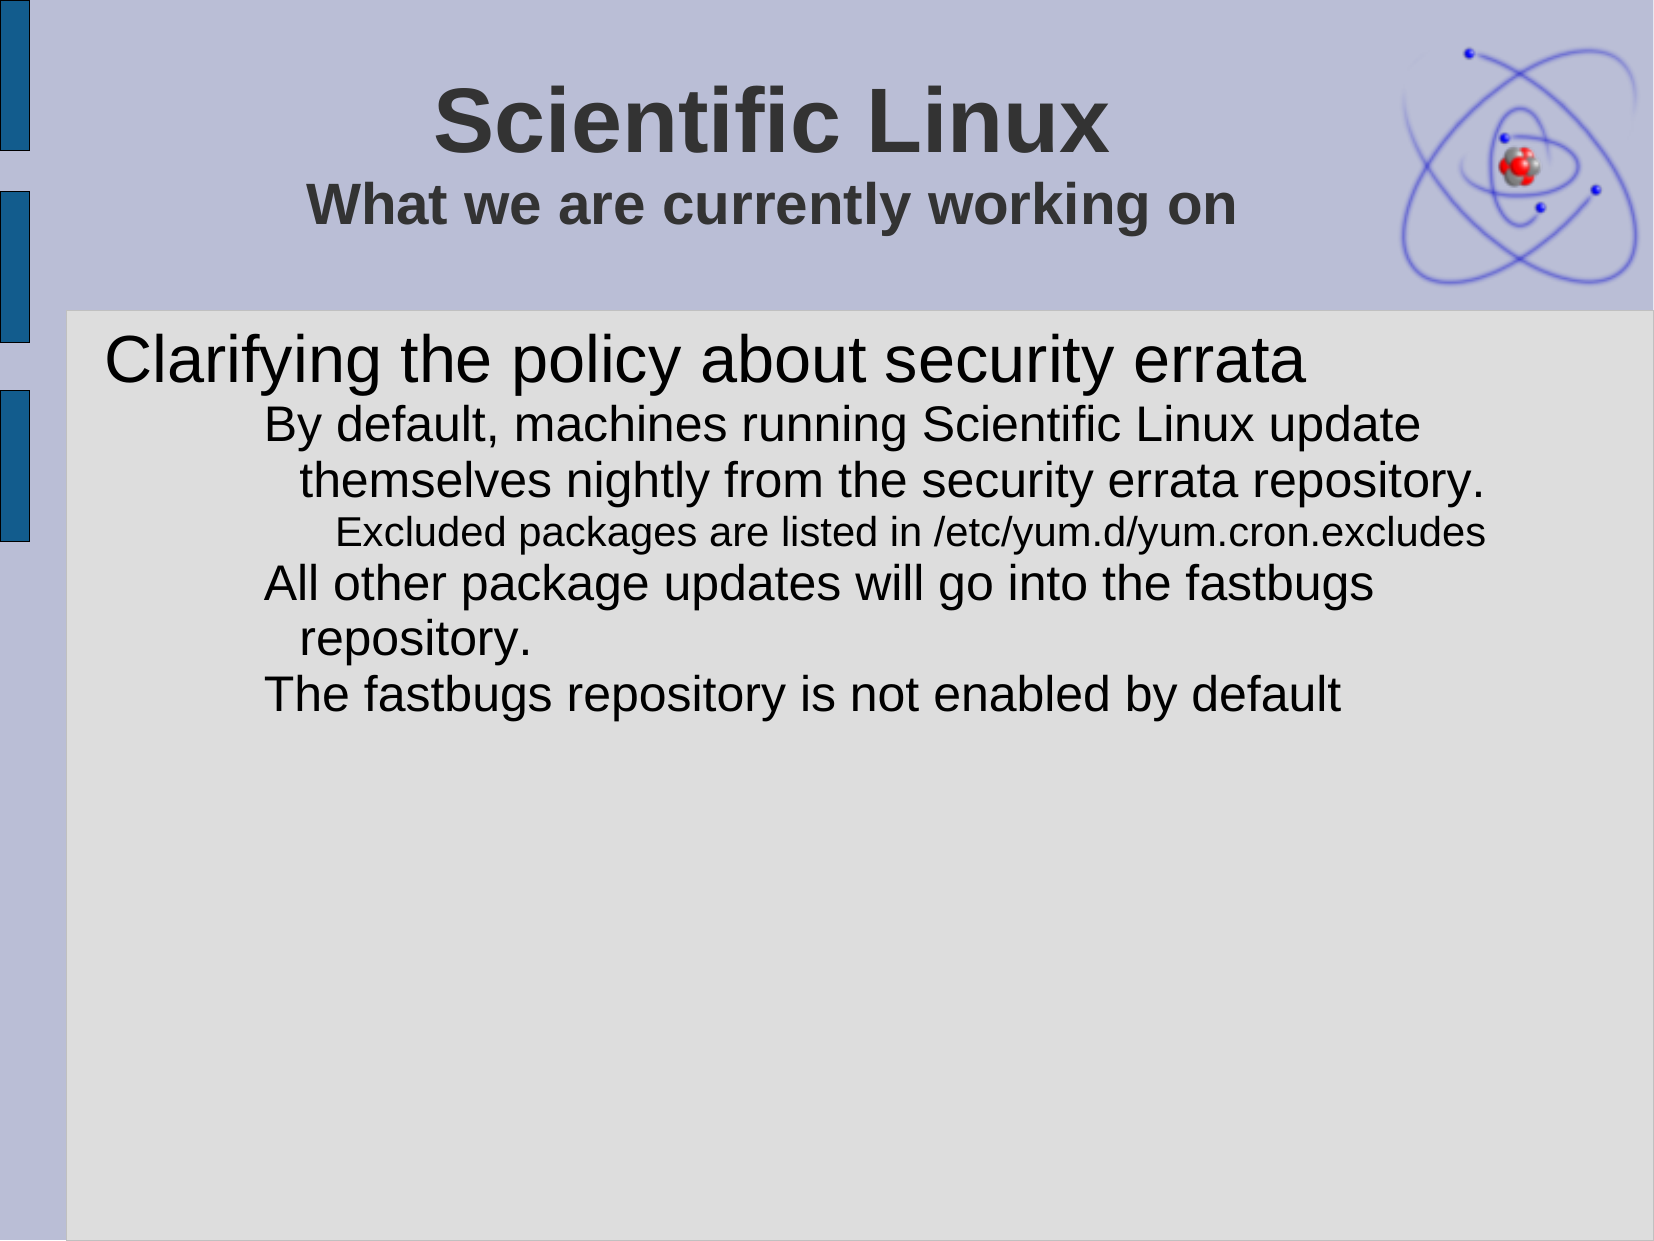

# Scientific Linux What we are currently working on
Clarifying the policy about security errata
By default, machines running Scientific Linux update themselves nightly from the security errata repository.
Excluded packages are listed in /etc/yum.d/yum.cron.excludes
All other package updates will go into the fastbugs repository.
The fastbugs repository is not enabled by default